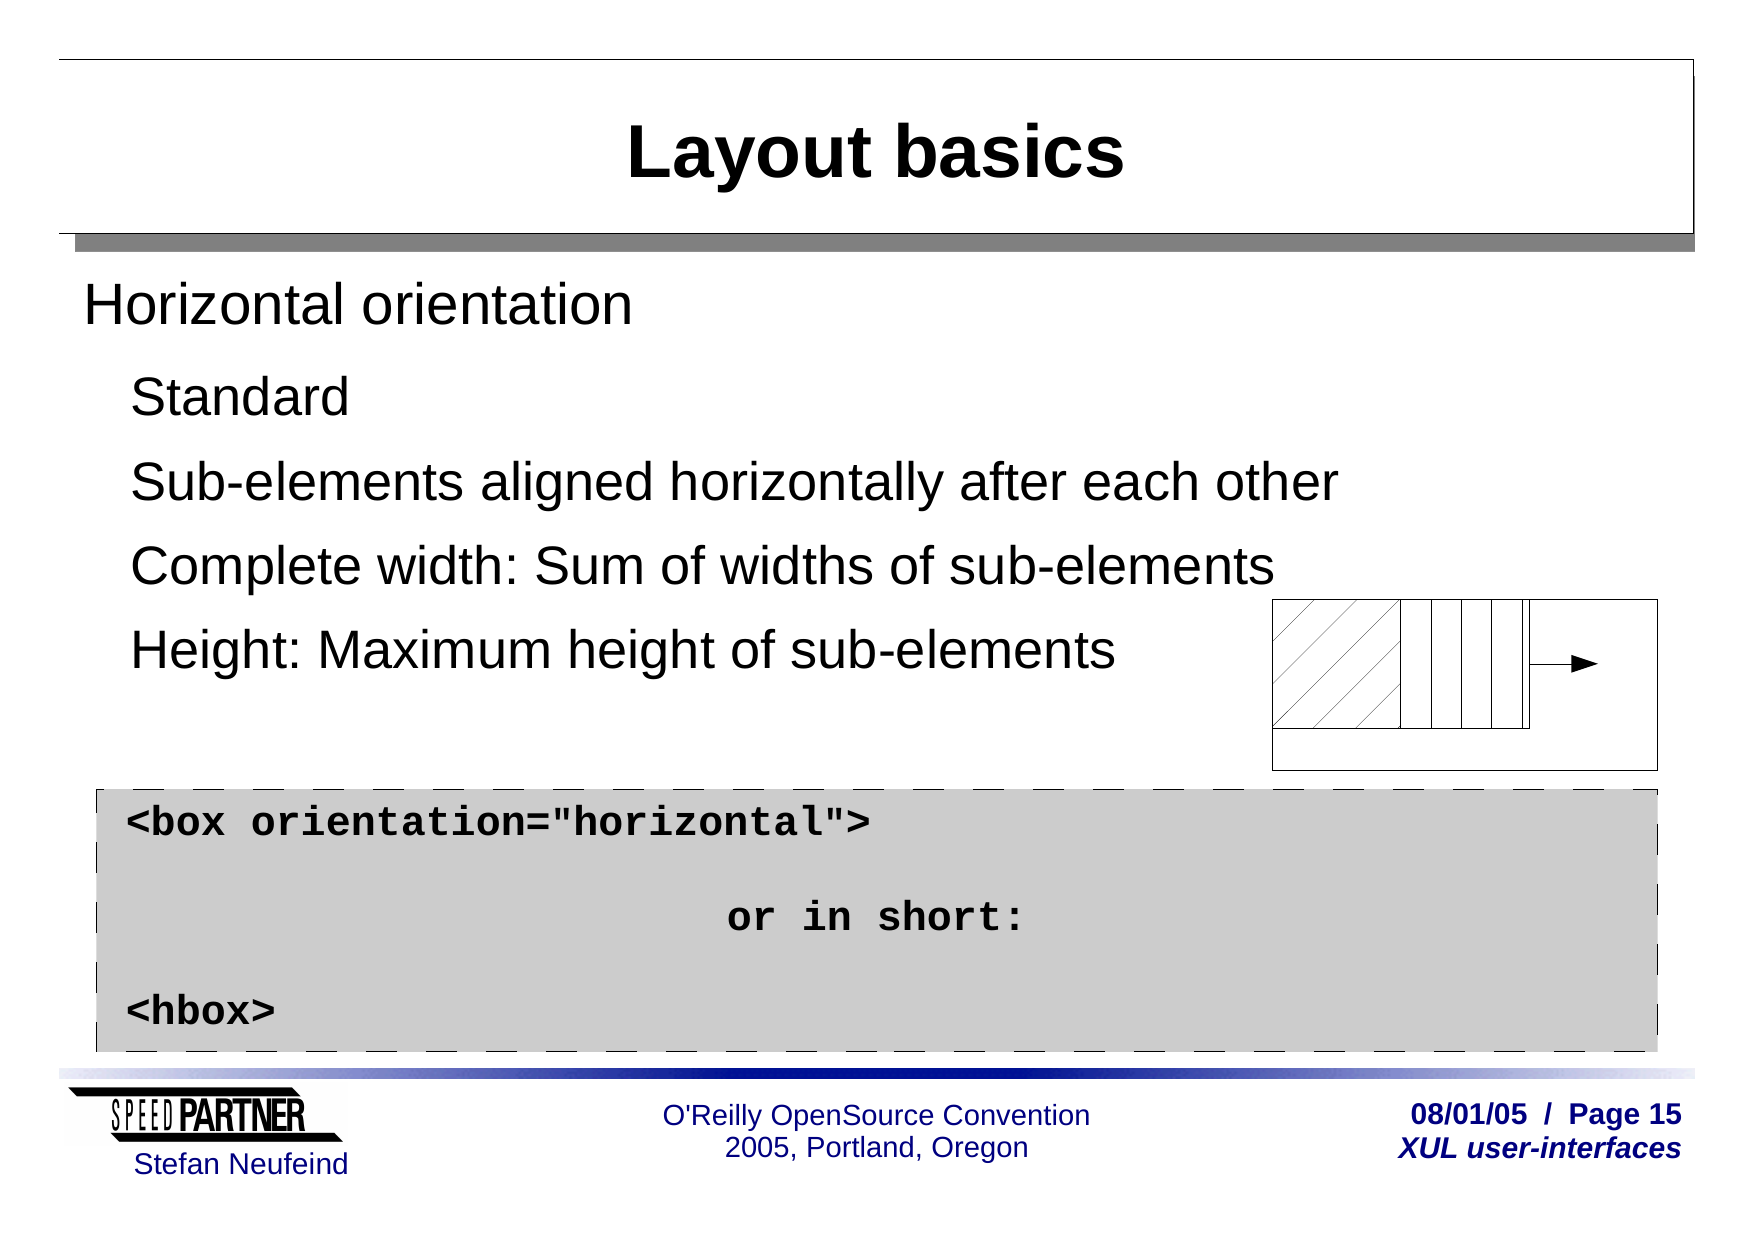

# Layout basics
Horizontal orientation
Standard
Sub-elements aligned horizontally after each other
Complete width: Sum of widths of sub-elements
Height: Maximum height of sub-elements
<box orientation="horizontal">
or in short:
<hbox>